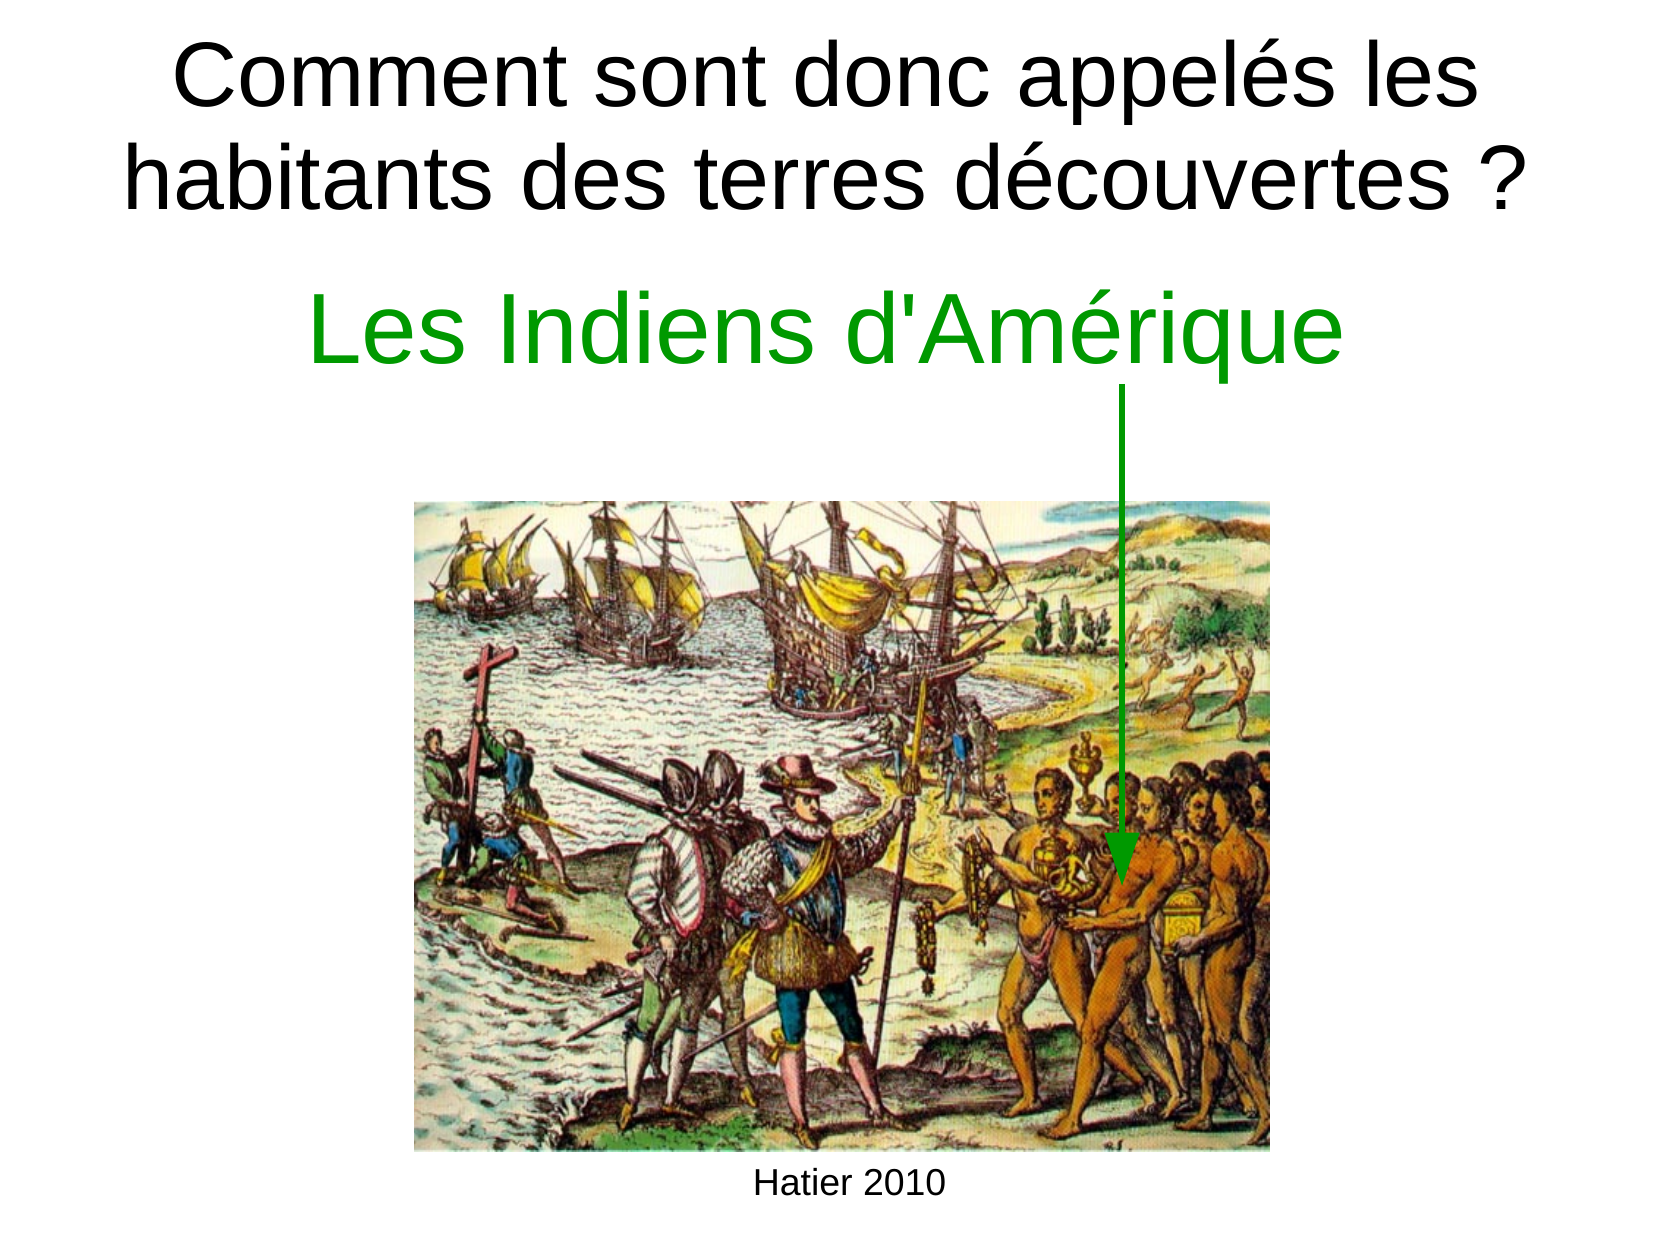

Comment sont donc appelés les habitants des terres découvertes ?
Les Indiens d'Amérique
Hatier 2010